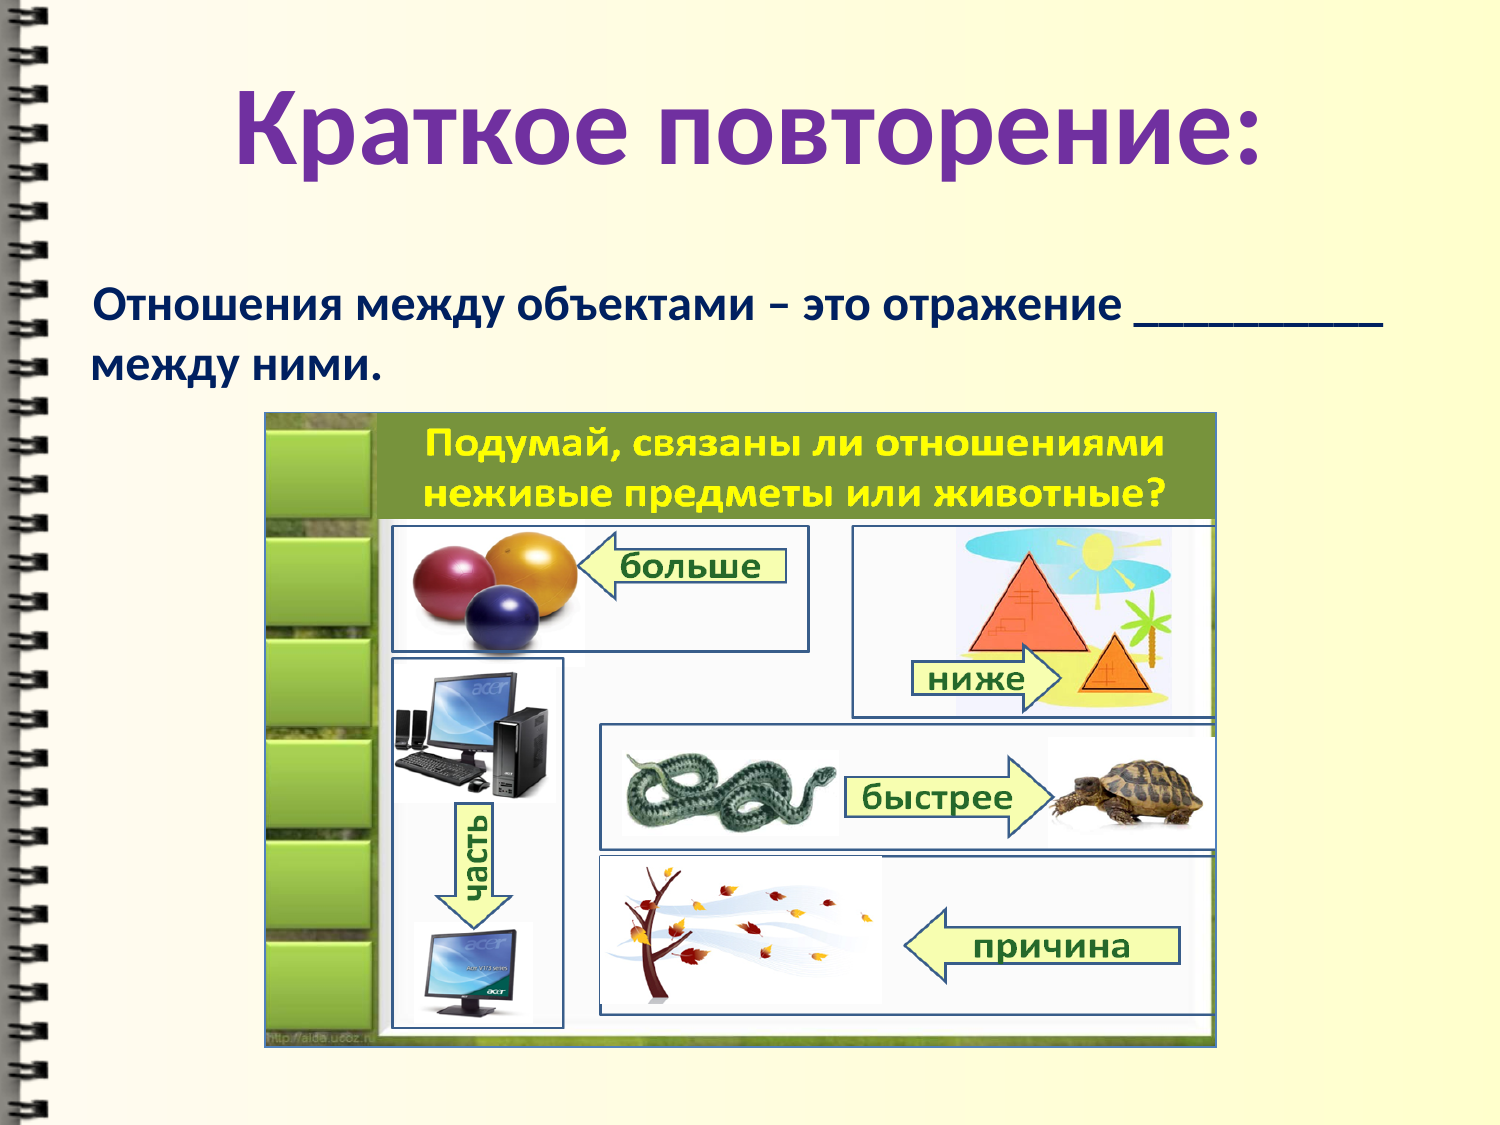

Краткое повторение:
# Отношения между объектами – это отражение __________ между ними.